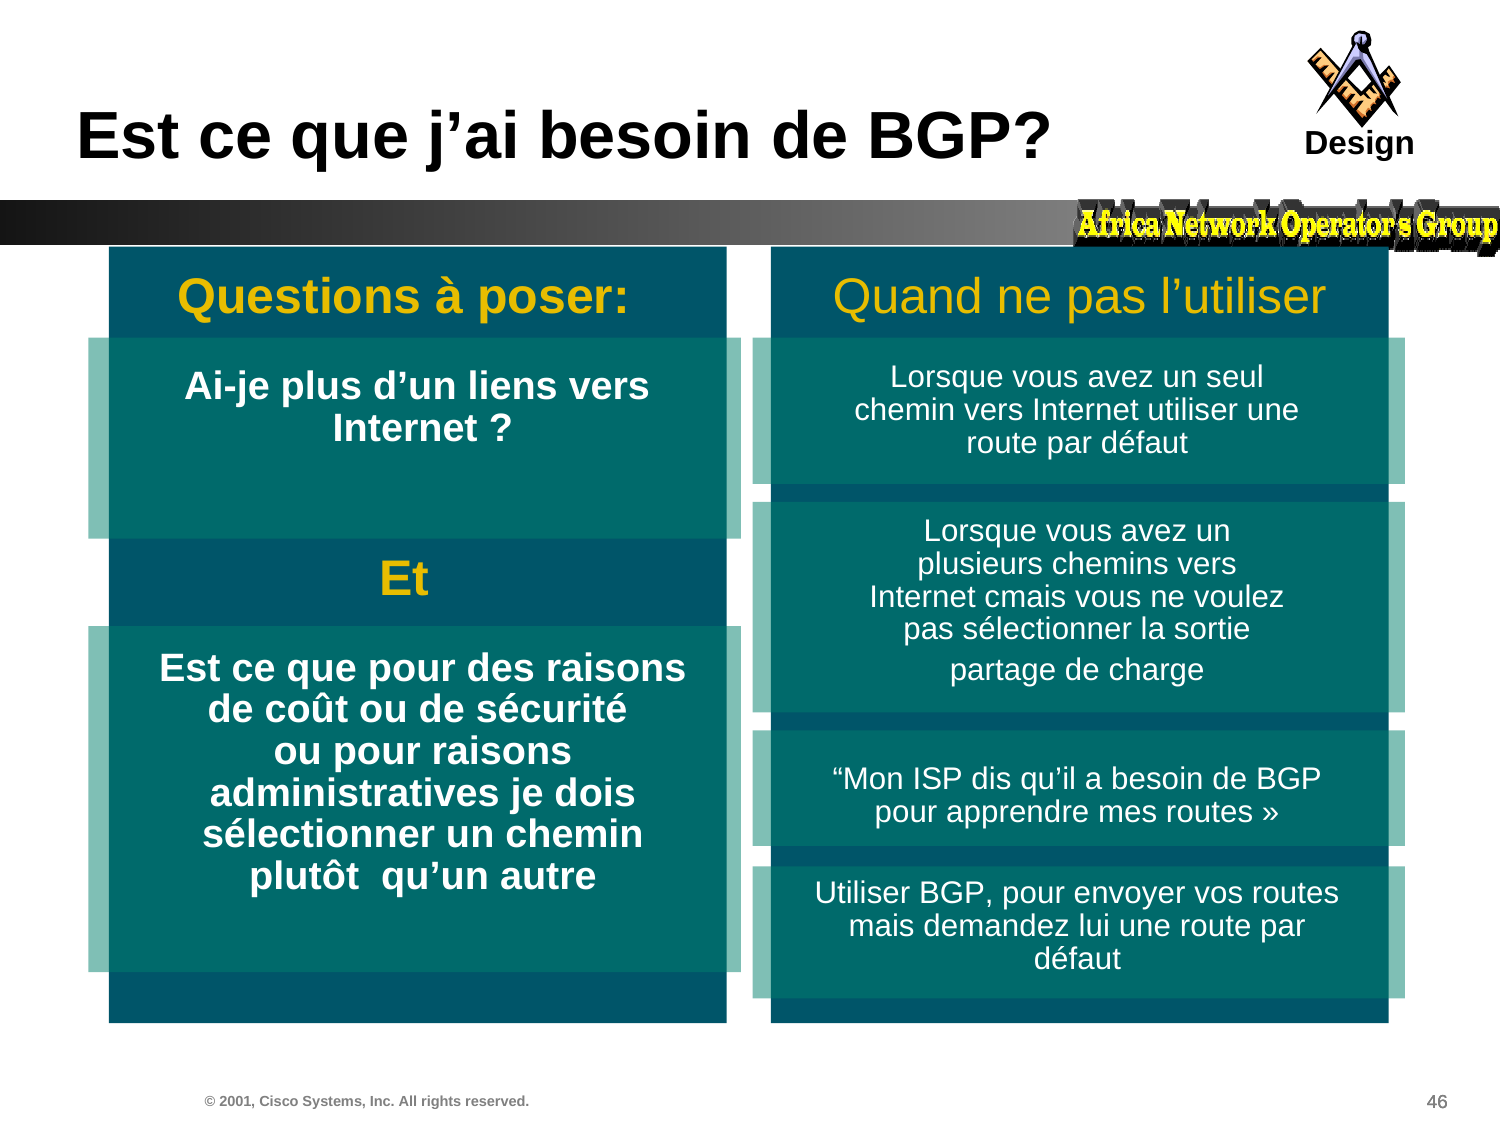

Design
# Est ce que j’ai besoin de BGP?
Questions à poser:
Quand ne pas l’utiliser
Lorsque vous avez un seul chemin vers Internet utiliser une route par défaut
Ai-je plus d’un liens vers Internet ?
Lorsque vous avez un plusieurs chemins vers Internet cmais vous ne voulez pas sélectionner la sortie
partage de charge
Et
Est ce que pour des raisons de coût ou de sécurité
ou pour raisons administratives je dois sélectionner un chemin plutôt qu’un autre
“Mon ISP dis qu’il a besoin de BGP pour apprendre mes routes »
Utiliser BGP, pour envoyer vos routes mais demandez lui une route par défaut